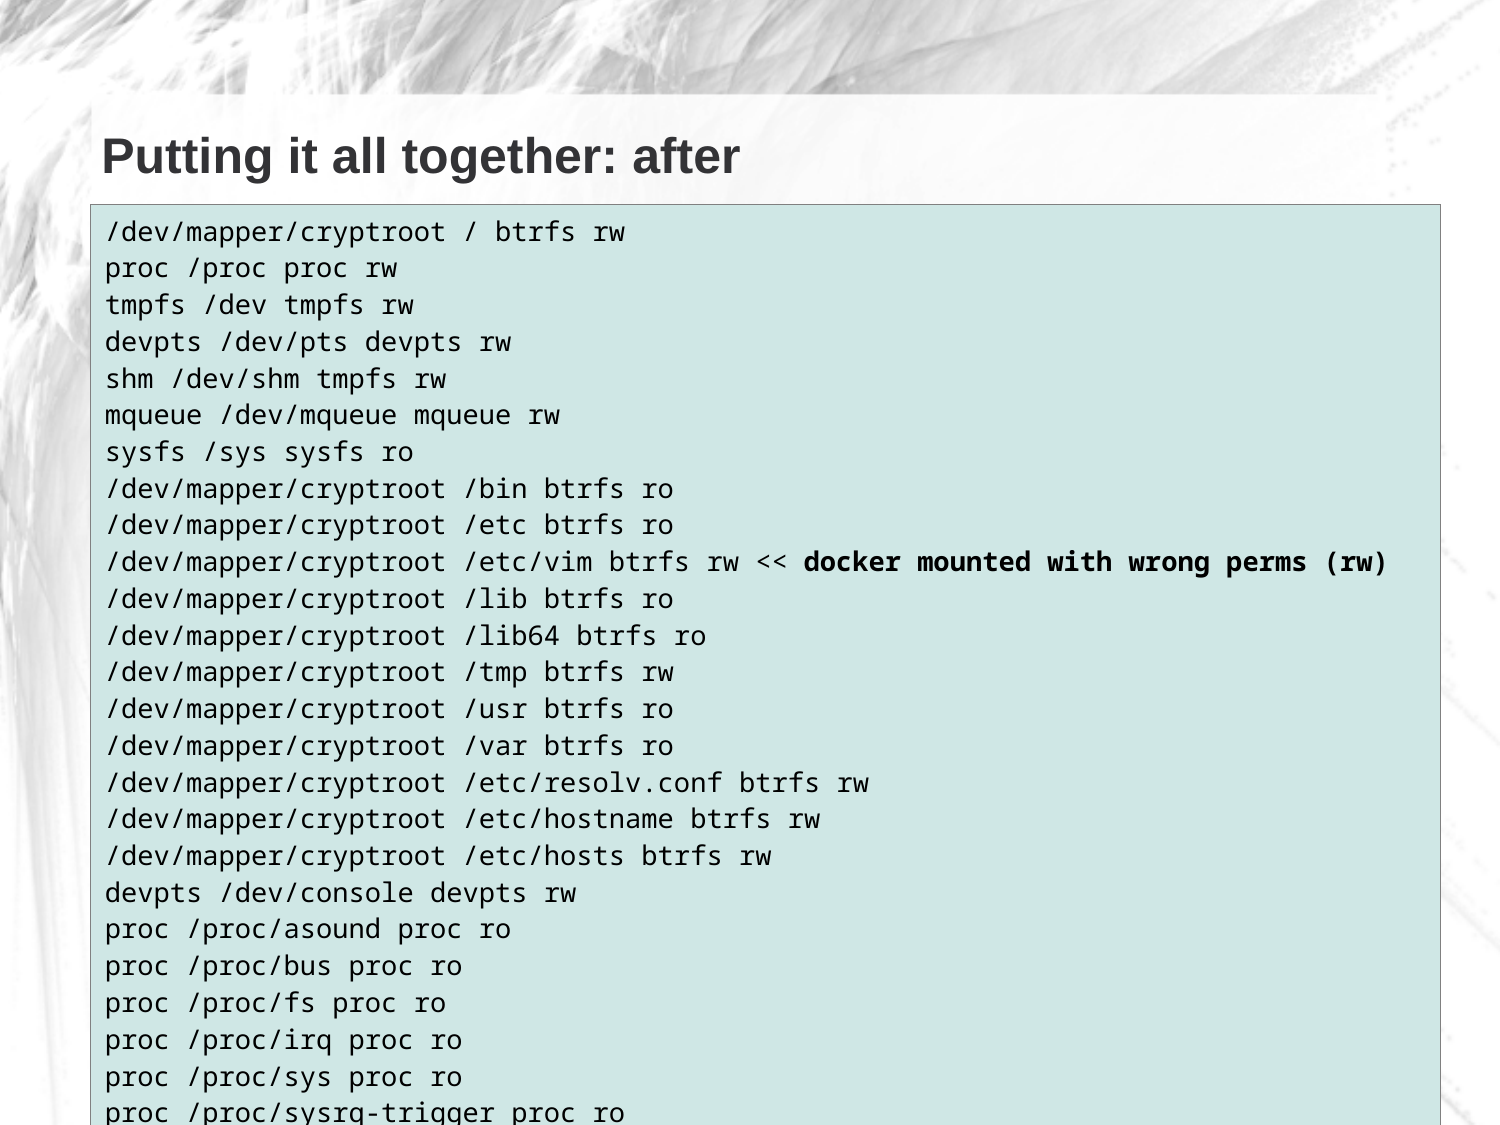

# Putting it all together: after
/dev/mapper/cryptroot / btrfs rw
proc /proc proc rw
tmpfs /dev tmpfs rw
devpts /dev/pts devpts rw
shm /dev/shm tmpfs rw
mqueue /dev/mqueue mqueue rw
sysfs /sys sysfs ro
/dev/mapper/cryptroot /bin btrfs ro
/dev/mapper/cryptroot /etc btrfs ro
/dev/mapper/cryptroot /etc/vim btrfs rw << docker mounted with wrong perms (rw)
/dev/mapper/cryptroot /lib btrfs ro
/dev/mapper/cryptroot /lib64 btrfs ro
/dev/mapper/cryptroot /tmp btrfs rw
/dev/mapper/cryptroot /usr btrfs ro
/dev/mapper/cryptroot /var btrfs ro
/dev/mapper/cryptroot /etc/resolv.conf btrfs rw
/dev/mapper/cryptroot /etc/hostname btrfs rw
/dev/mapper/cryptroot /etc/hosts btrfs rw
devpts /dev/console devpts rw
proc /proc/asound proc ro
proc /proc/bus proc ro
proc /proc/fs proc ro
proc /proc/irq proc ro
proc /proc/sys proc ro
proc /proc/sysrq-trigger proc ro
tmpfs /proc/kcore tmpfs rw
tmpfs /proc/latency_stats tmpfs rw
tmpfs /proc/timer_stats tmpfs rw